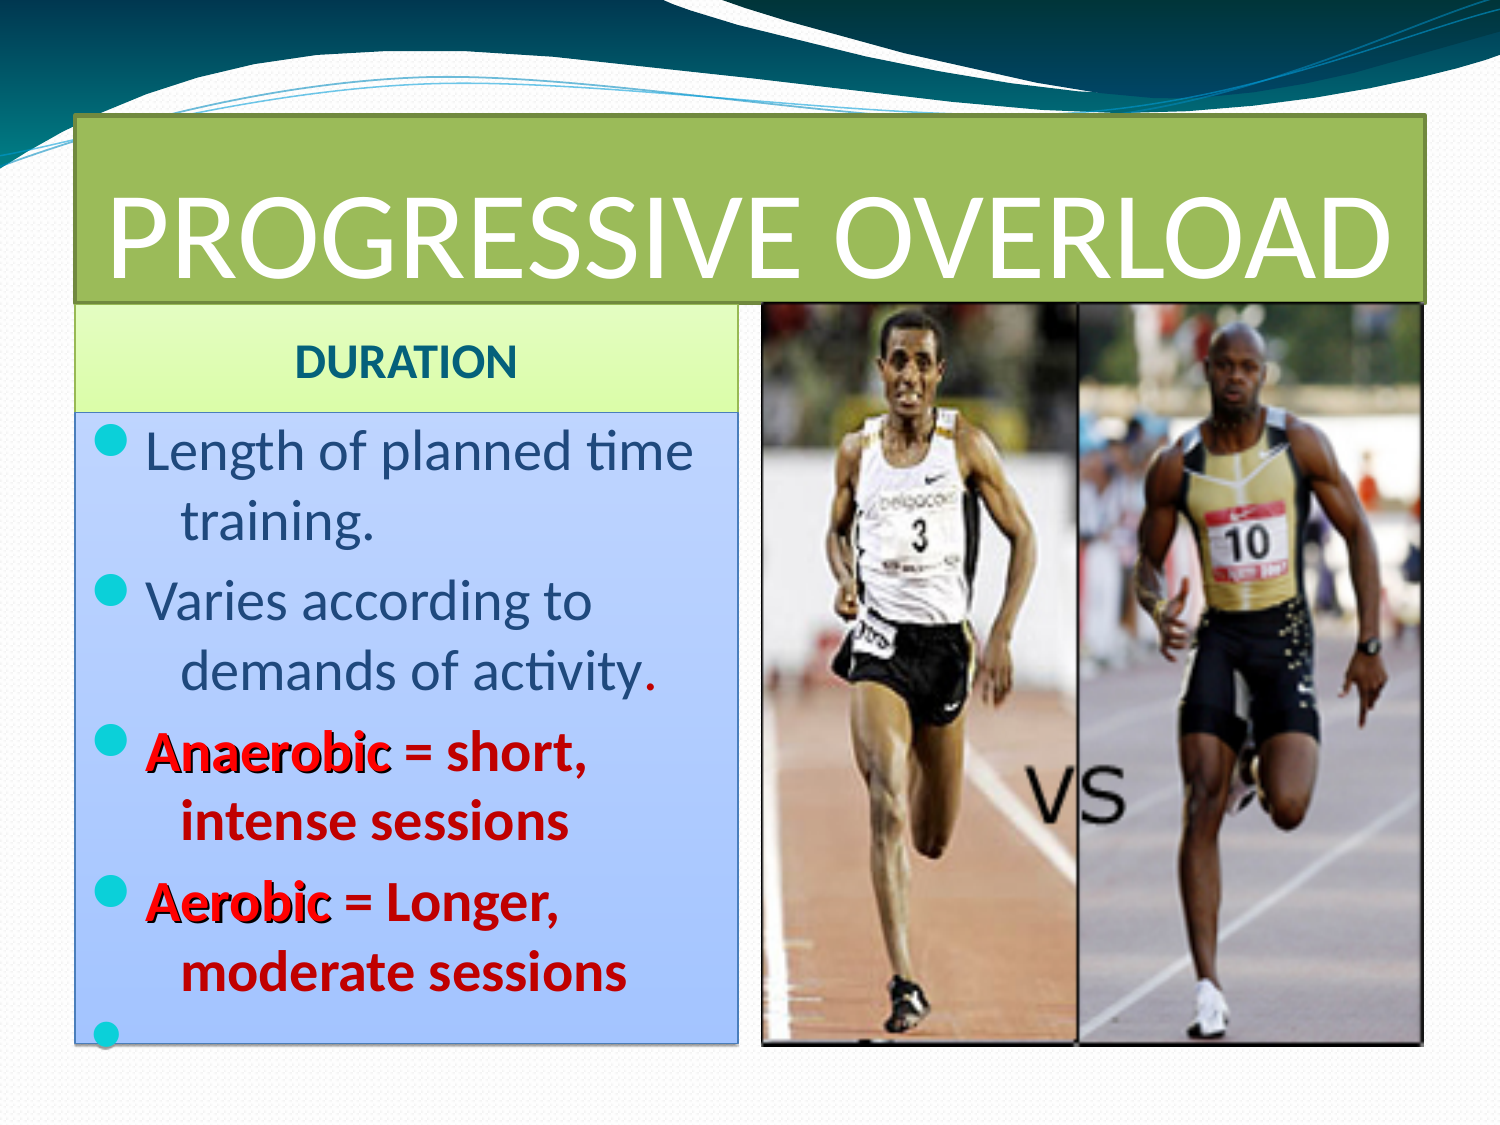

# PROGRESSIVE OVERLOAD
DURATION
Length of planned time training.
Varies according to demands of activity.
Anaerobic = short, intense sessions
Aerobic = Longer, moderate sessions